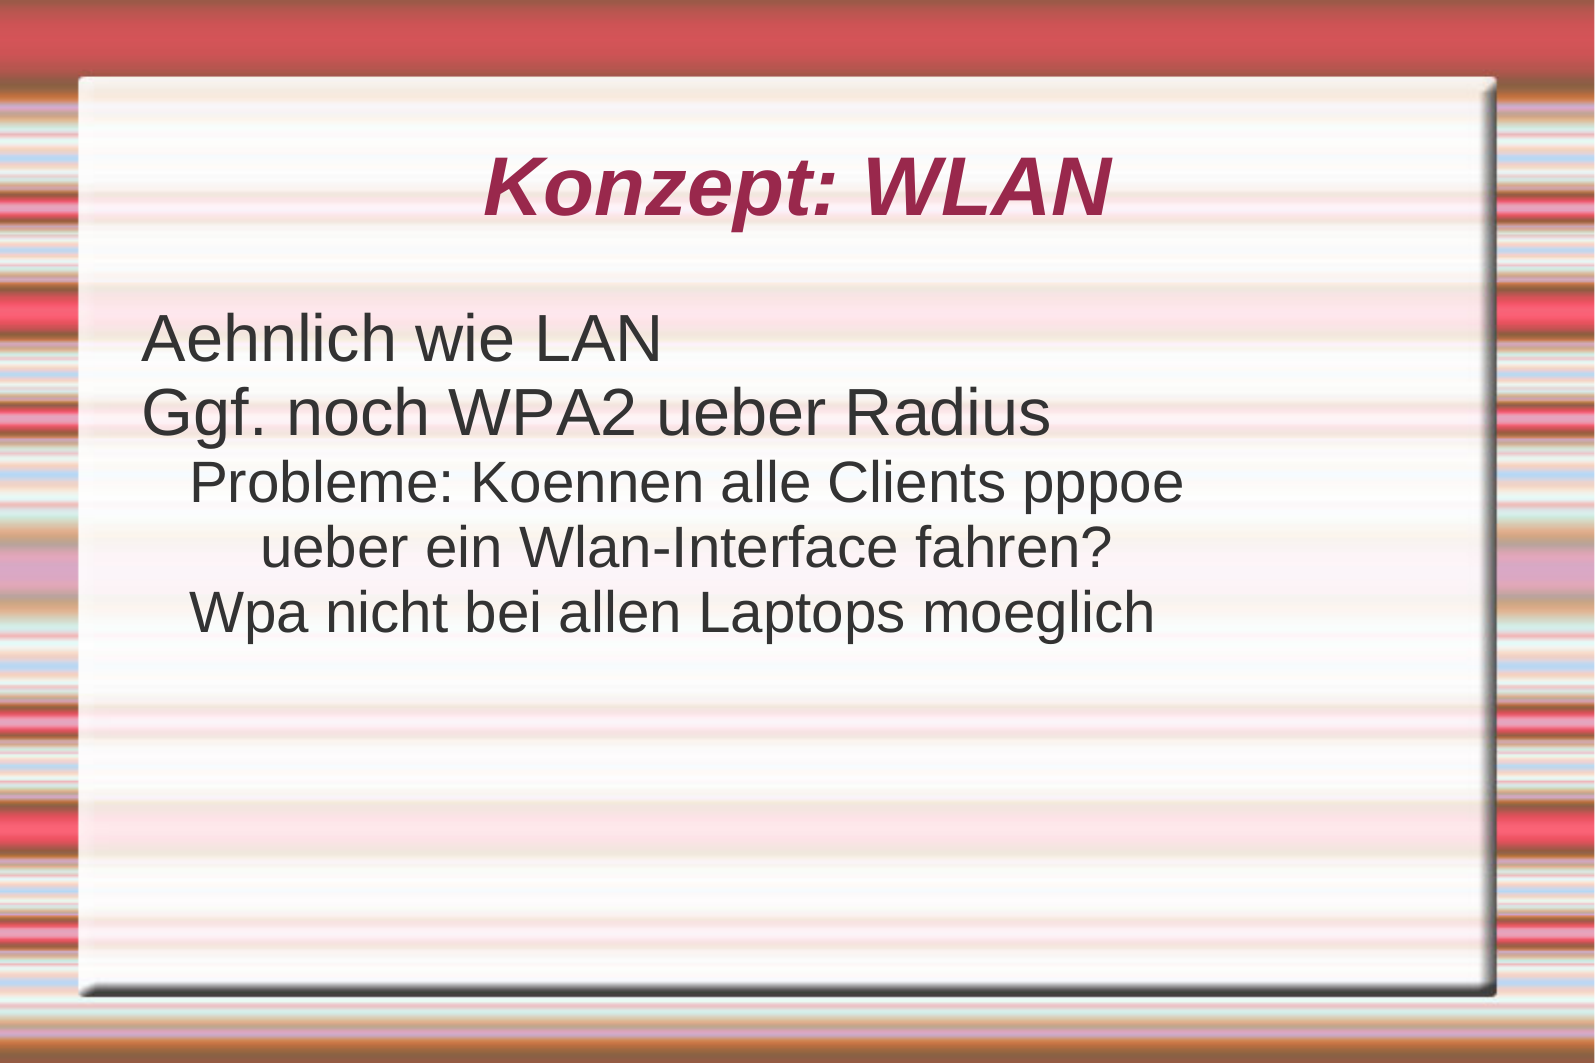

# Konzept: WLAN
Aehnlich wie LAN
Ggf. noch WPA2 ueber Radius
Probleme: Koennen alle Clients pppoe
ueber ein Wlan-Interface fahren?
Wpa nicht bei allen Laptops moeglich